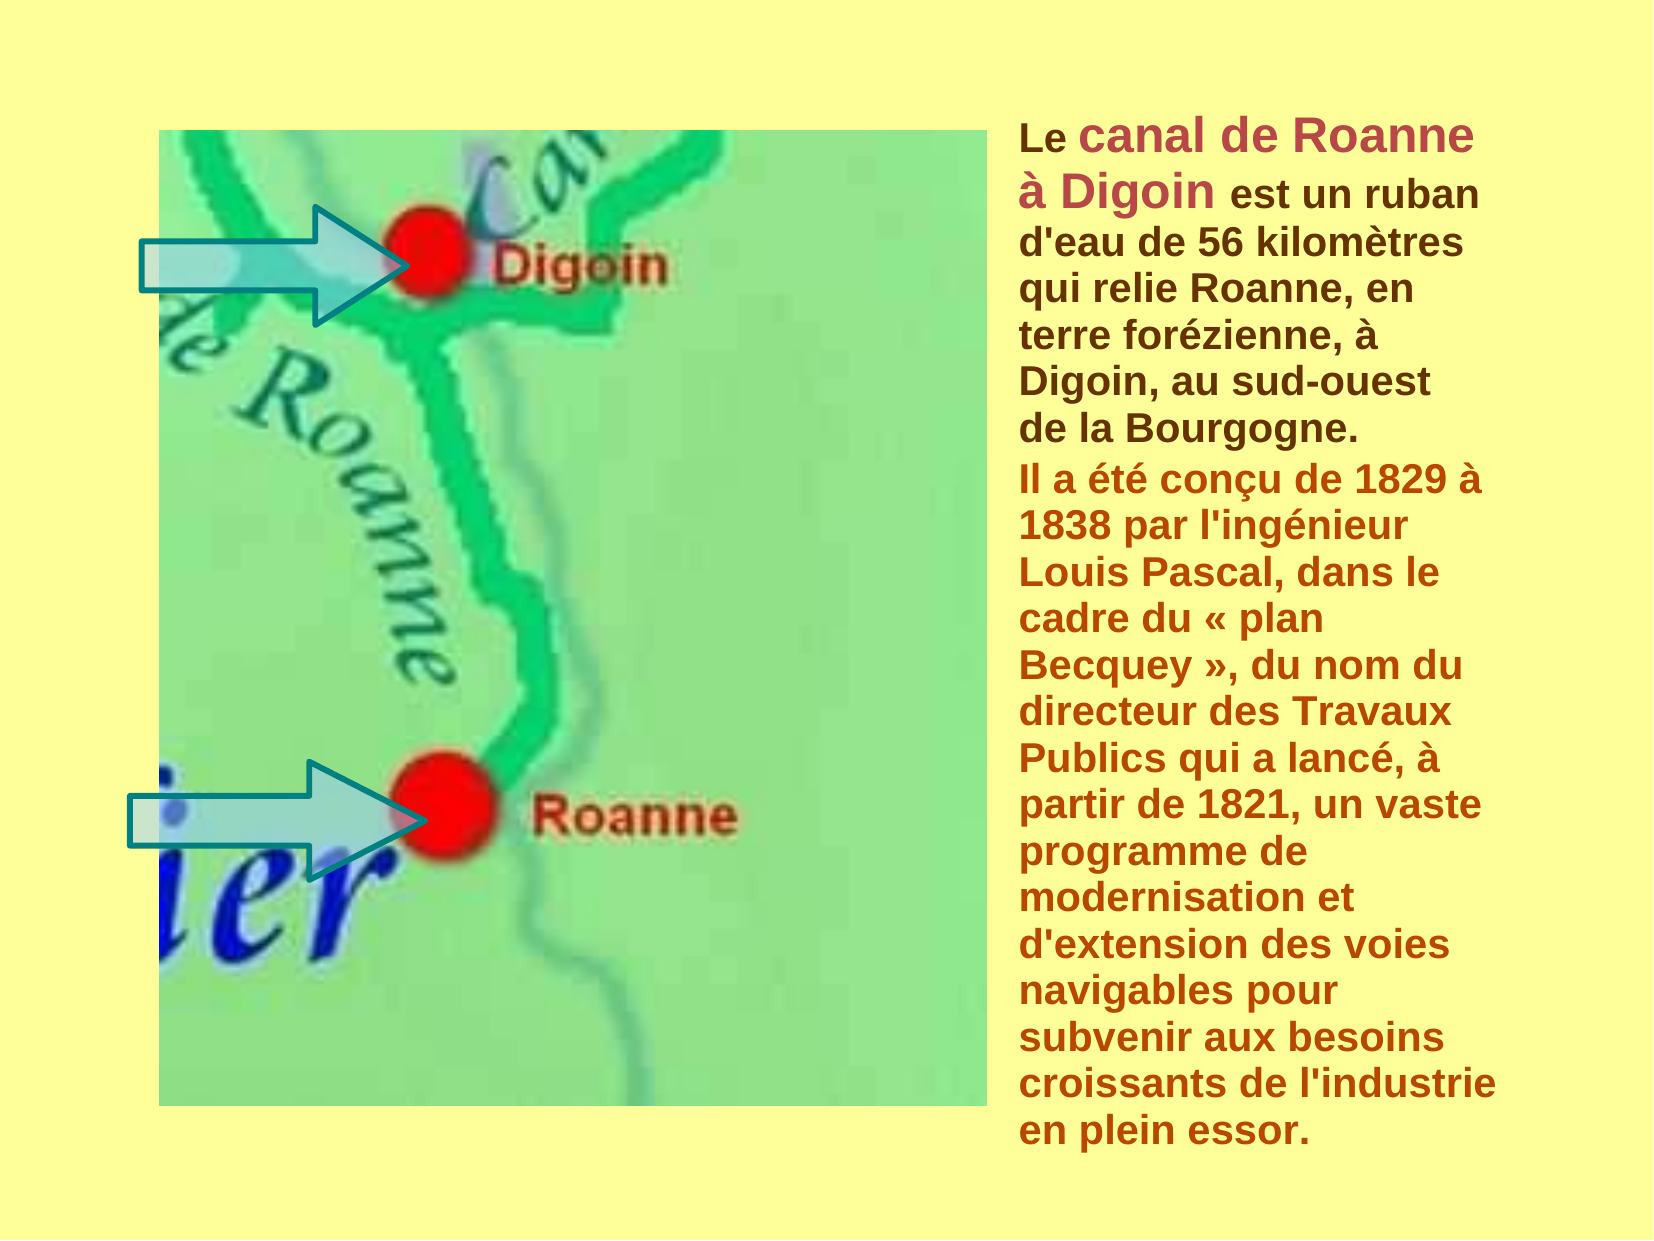

Le canal de Roanne à Digoin est un ruban d'eau de 56 kilomètres qui relie Roanne, en terre forézienne, à Digoin, au sud-ouest de la Bourgogne.
Il a été conçu de 1829 à 1838 par l'ingénieur Louis Pascal, dans le cadre du « plan Becquey », du nom du directeur des Travaux Publics qui a lancé, à partir de 1821, un vaste programme de modernisation et d'extension des voies navigables pour subvenir aux besoins croissants de l'industrie en plein essor.